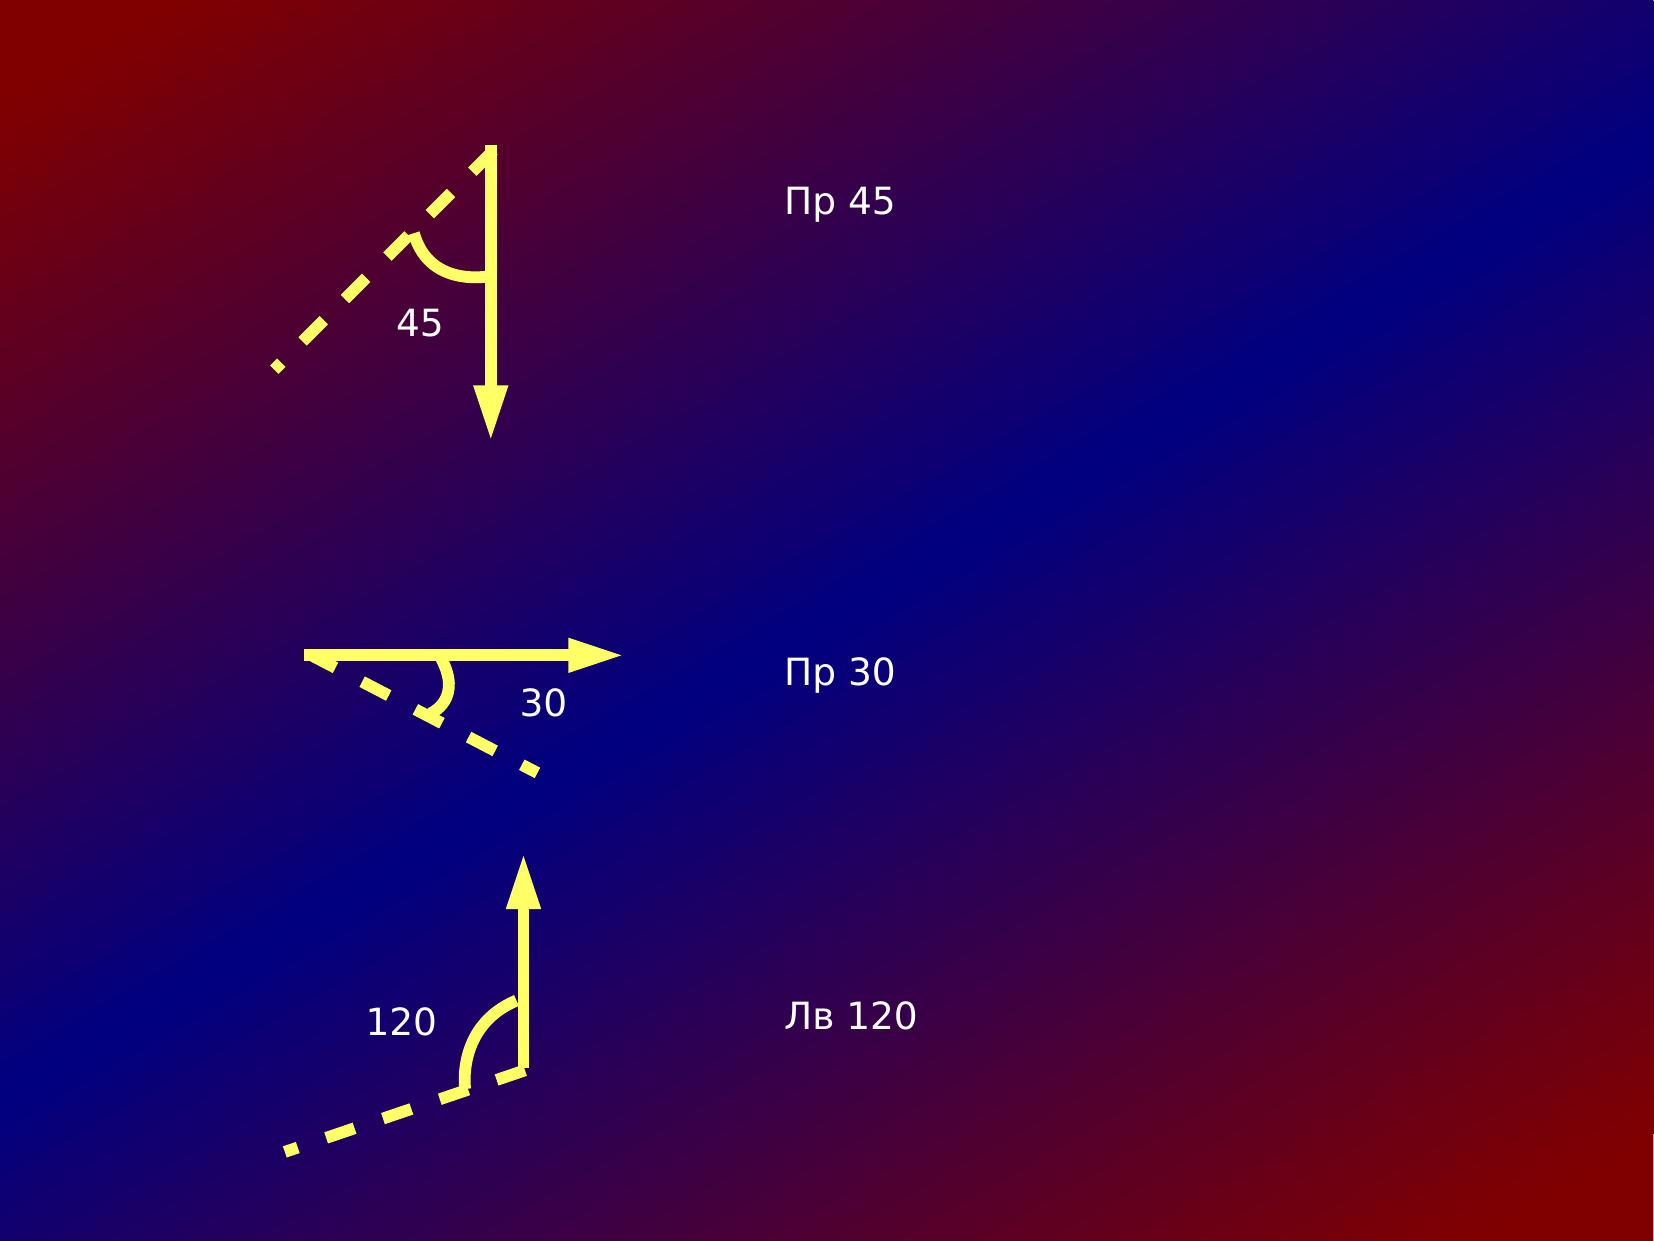

Пр 45
45
Пр 30
30
Лв 120
120